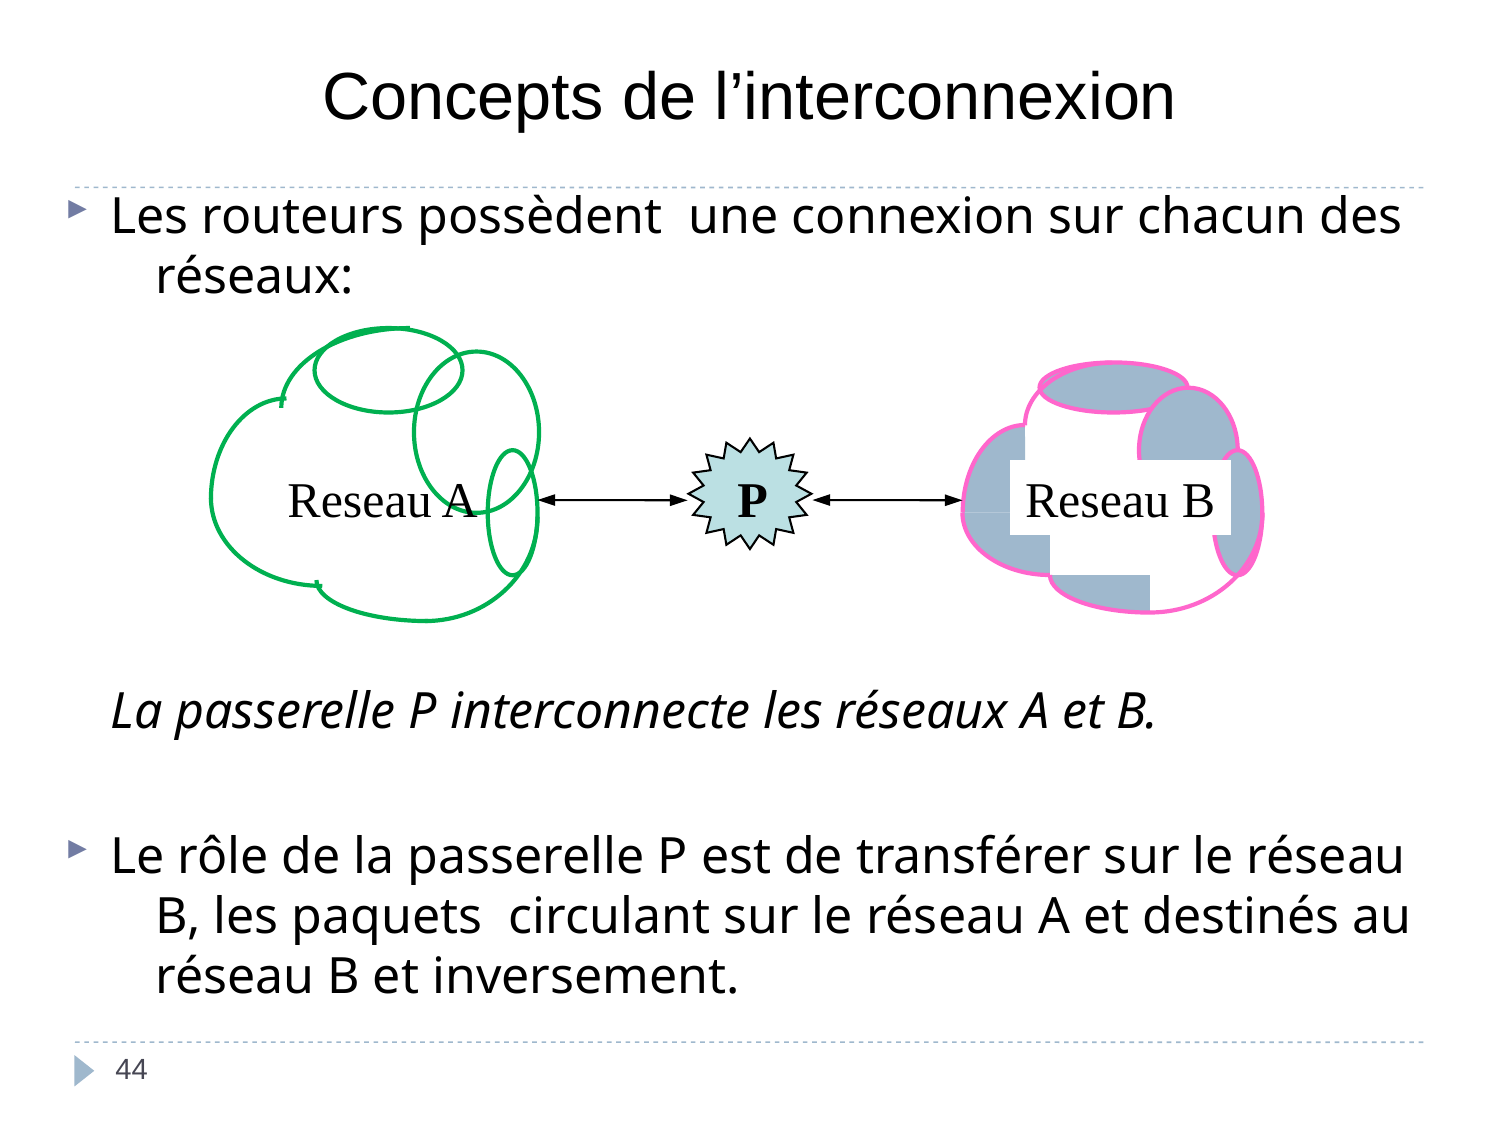

Concepts de l’interconnexion
# Les routeurs possèdent une connexion sur chacun des réseaux:
La passerelle P interconnecte les réseaux A et B.
Le rôle de la passerelle P est de transférer sur le réseau B, les paquets circulant sur le réseau A et destinés au réseau B et inversement.
Reseau A
P
Reseau B
42